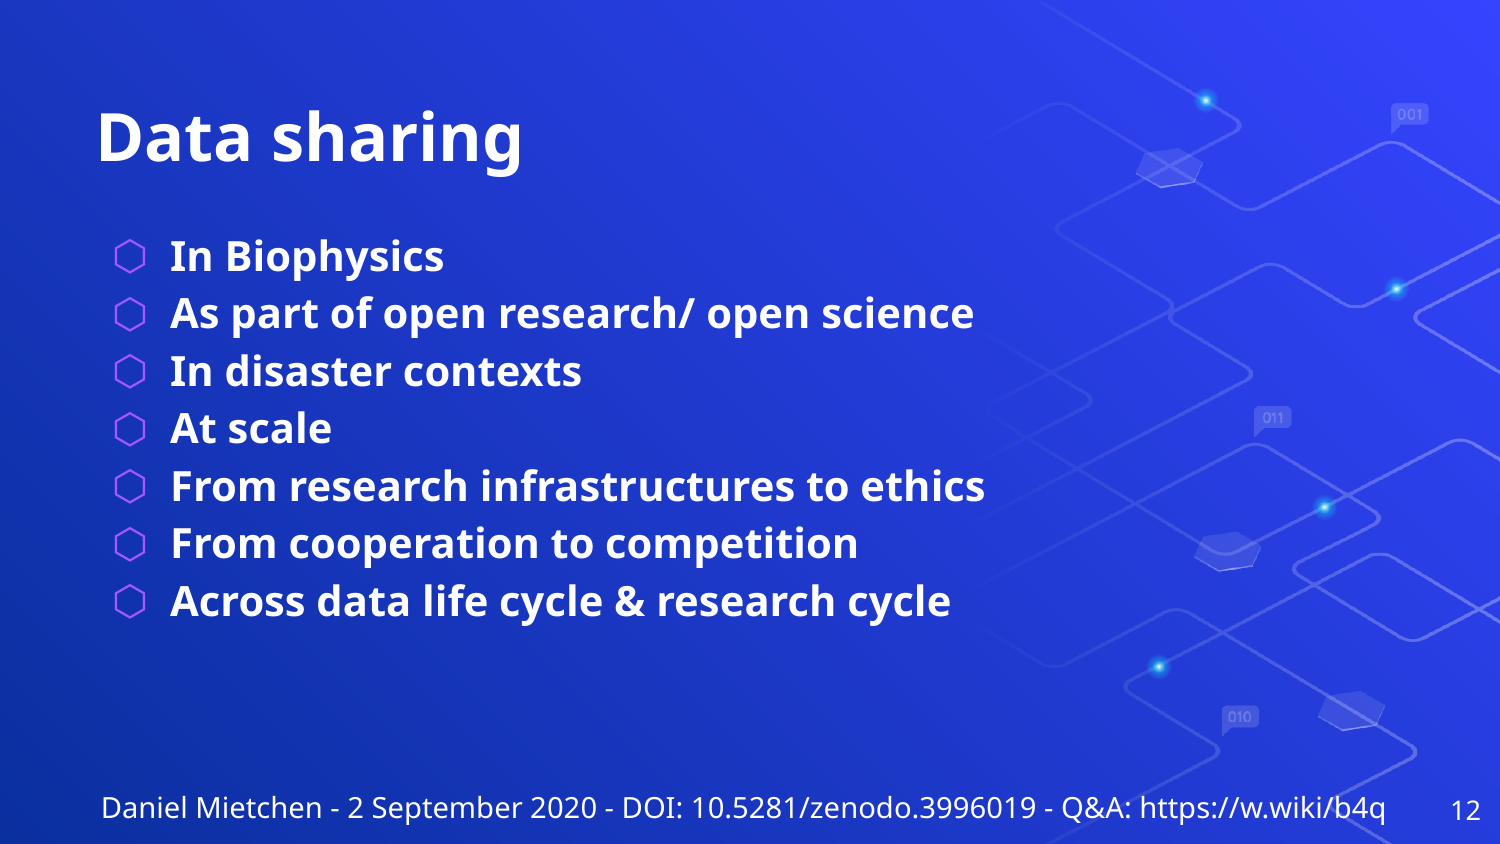

Data sharing
# In Biophysics
As part of open research/ open science
In disaster contexts
At scale
From research infrastructures to ethics
From cooperation to competition
Across data life cycle & research cycle
Daniel Mietchen - 2 September 2020 - DOI: 10.5281/zenodo.3996019 - Q&A: https://w.wiki/b4q